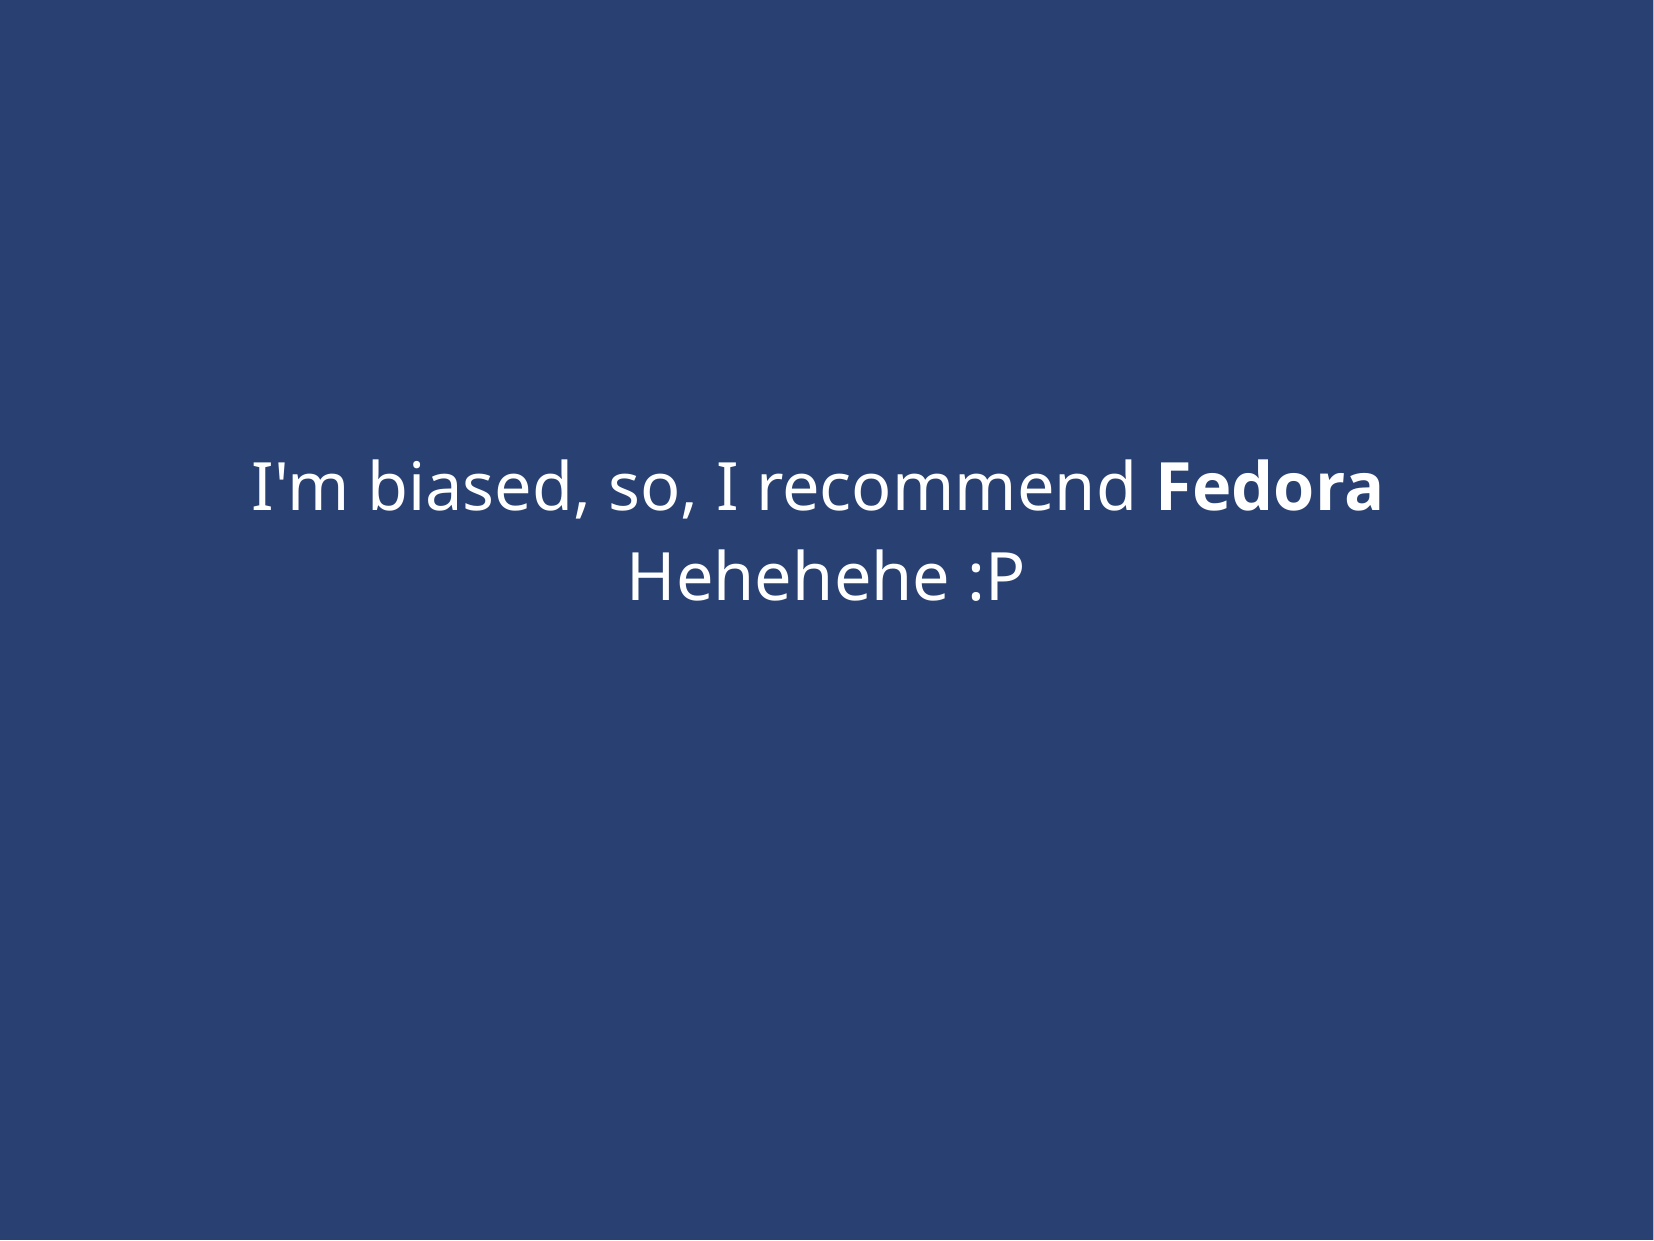

# I'm biased, so, I recommend Fedora
Hehehehe :P